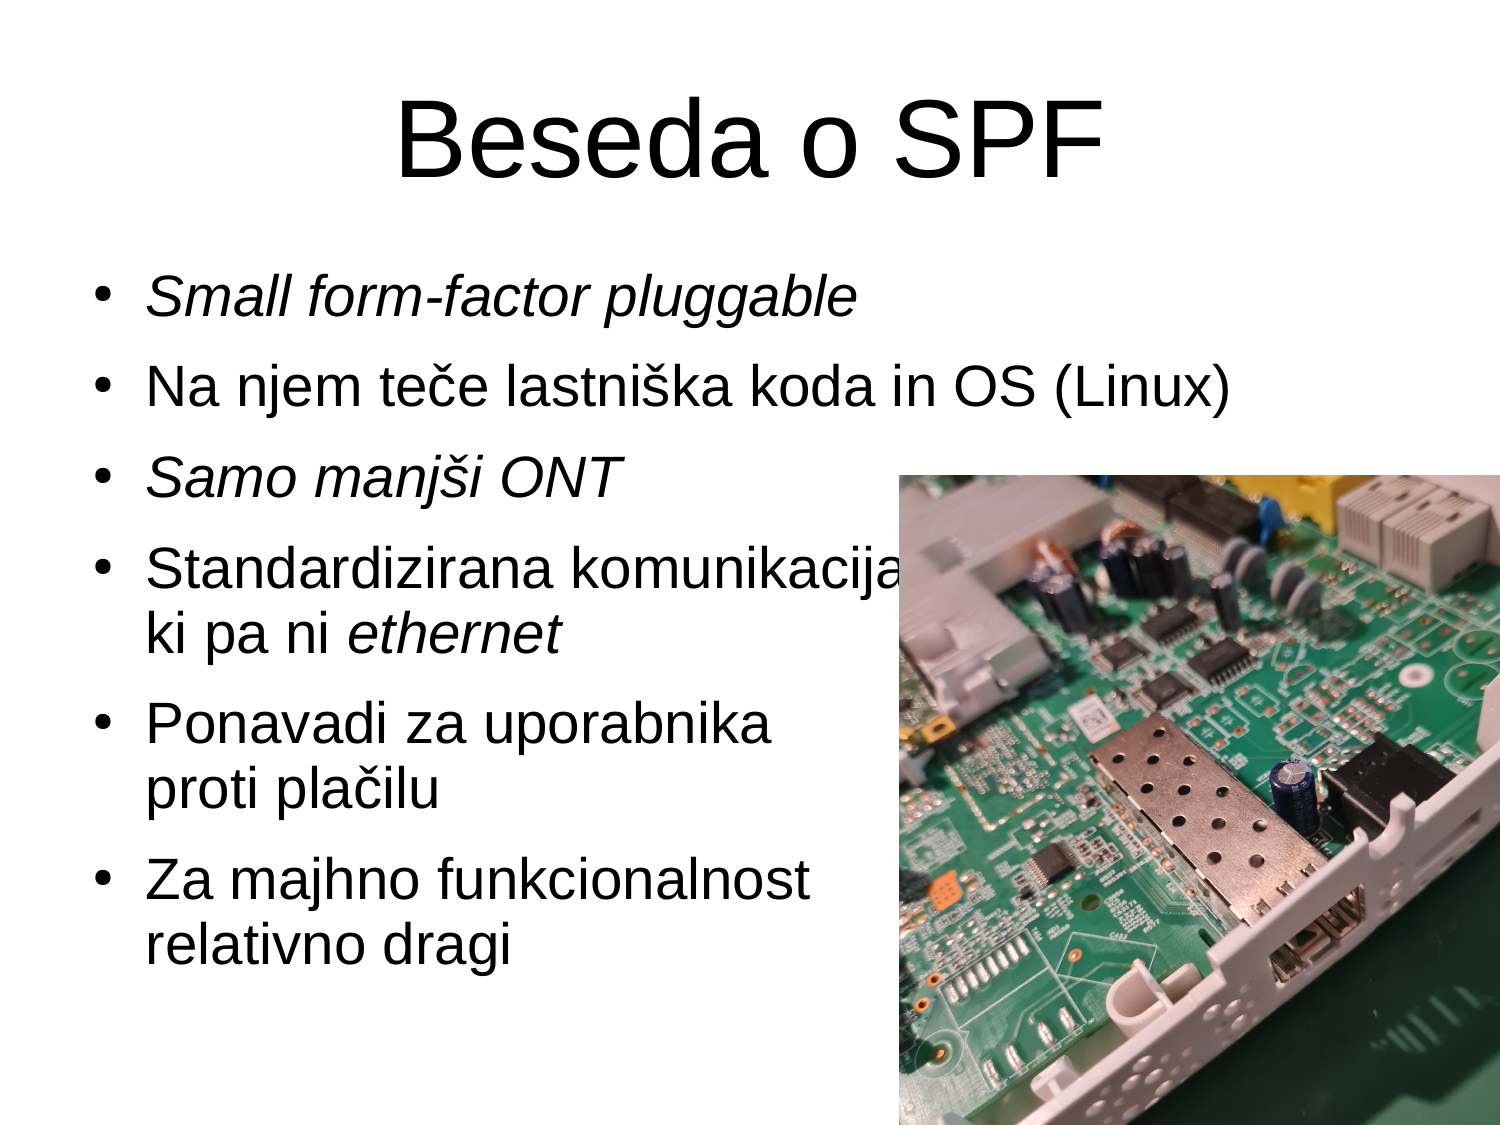

# Beseda o SPF
Small form-factor pluggable
Na njem teče lastniška koda in OS (Linux)
Samo manjši ONT
Standardizirana komunikacija,
ki pa ni ethernet
Ponavadi za uporabnika
proti plačilu
Za majhno funkcionalnost
relativno dragi